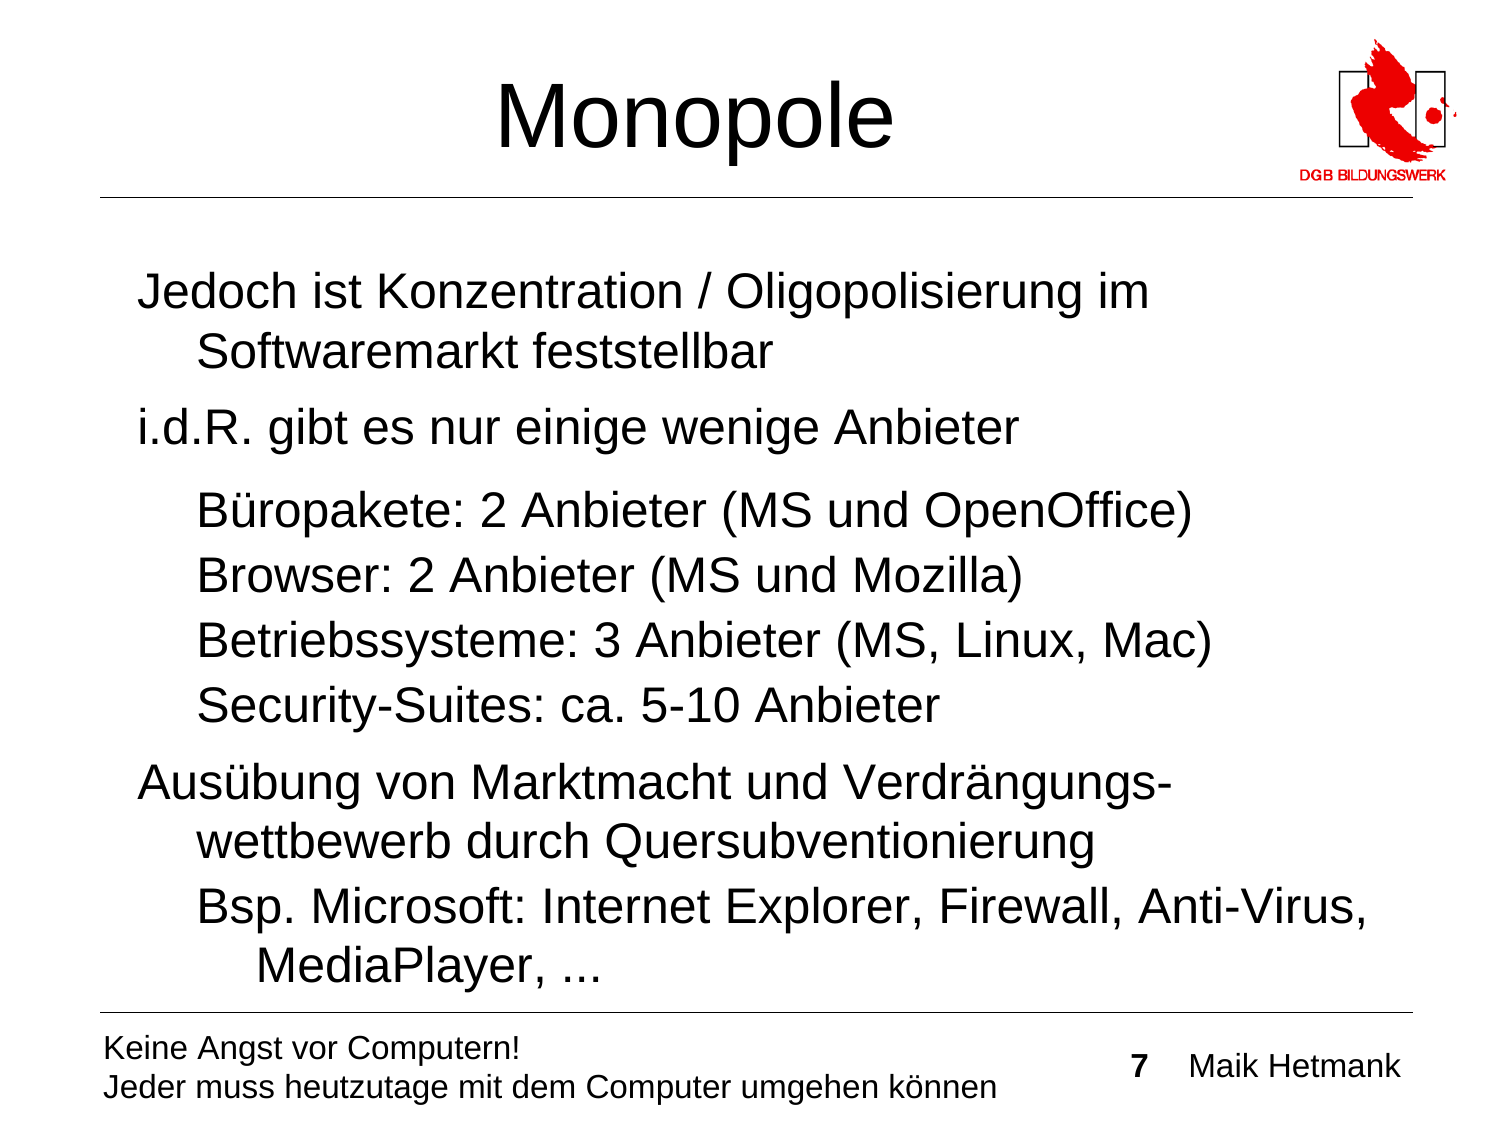

# Monopole
Jedoch ist Konzentration / Oligopolisierung im Softwaremarkt feststellbar
i.d.R. gibt es nur einige wenige Anbieter
Büropakete: 2 Anbieter (MS und OpenOffice)
Browser: 2 Anbieter (MS und Mozilla)
Betriebssysteme: 3 Anbieter (MS, Linux, Mac)
Security-Suites: ca. 5-10 Anbieter
Ausübung von Marktmacht und Verdrängungs-wettbewerb durch Quersubventionierung
Bsp. Microsoft: Internet Explorer, Firewall, Anti-Virus, MediaPlayer, ...